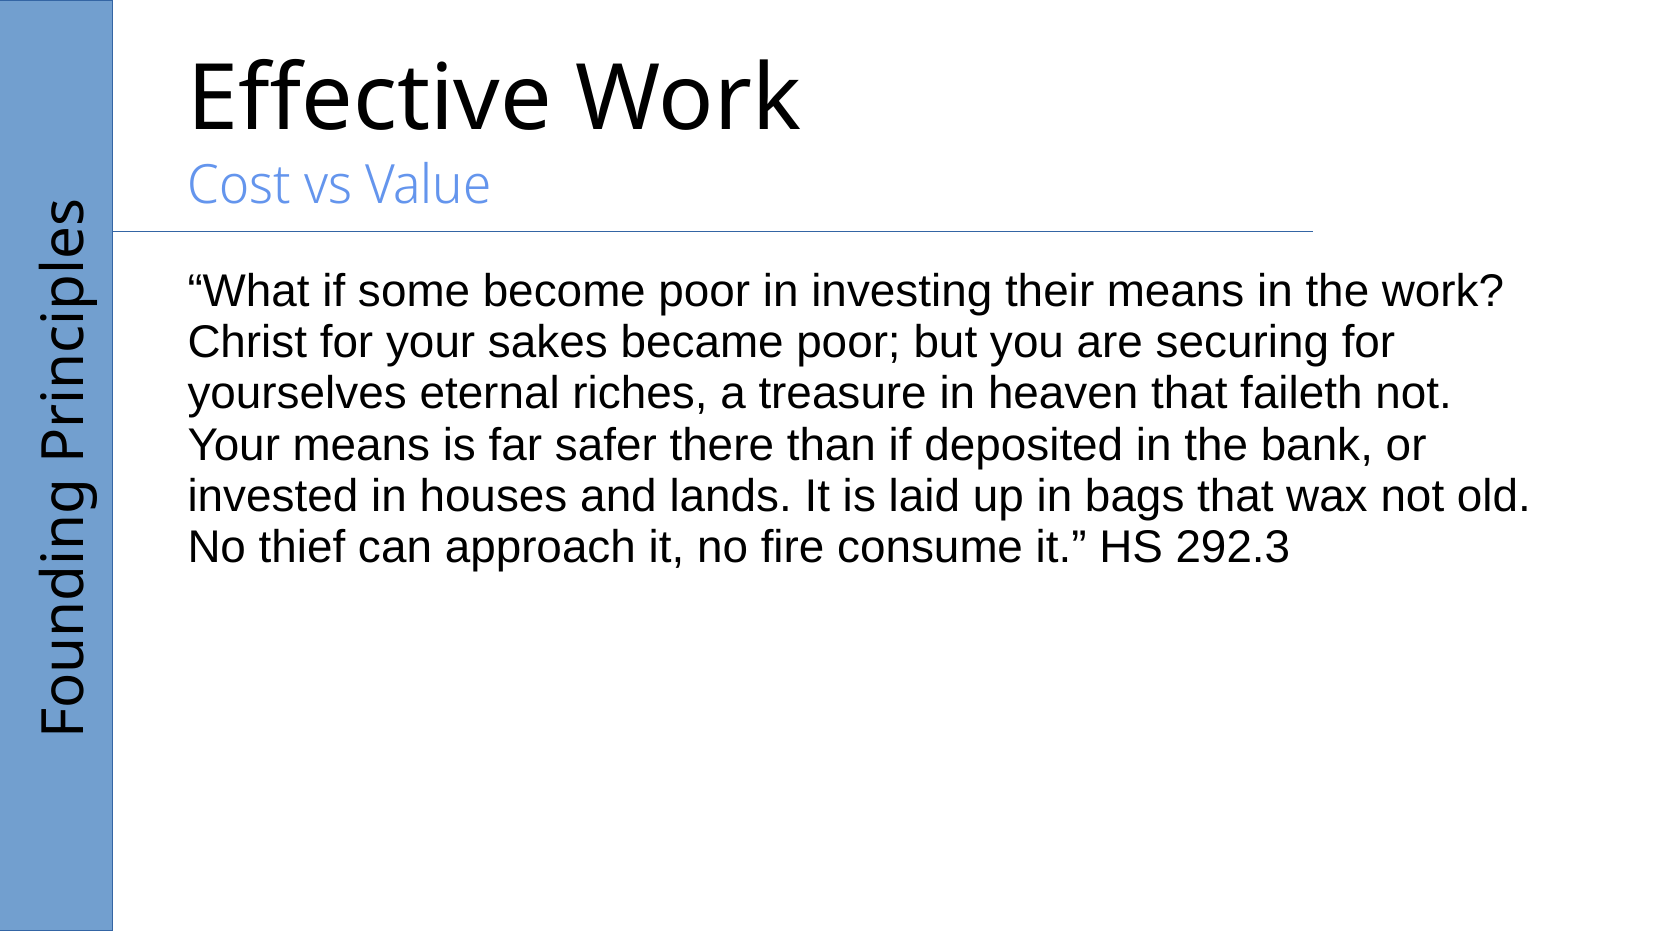

Effective Work
Cost vs Value
# “What if some become poor in investing their means in the work? Christ for your sakes became poor; but you are securing for yourselves eternal riches, a treasure in heaven that faileth not. Your means is far safer there than if deposited in the bank, or invested in houses and lands. It is laid up in bags that wax not old. No thief can approach it, no fire consume it.” HS 292.3
Founding Principles